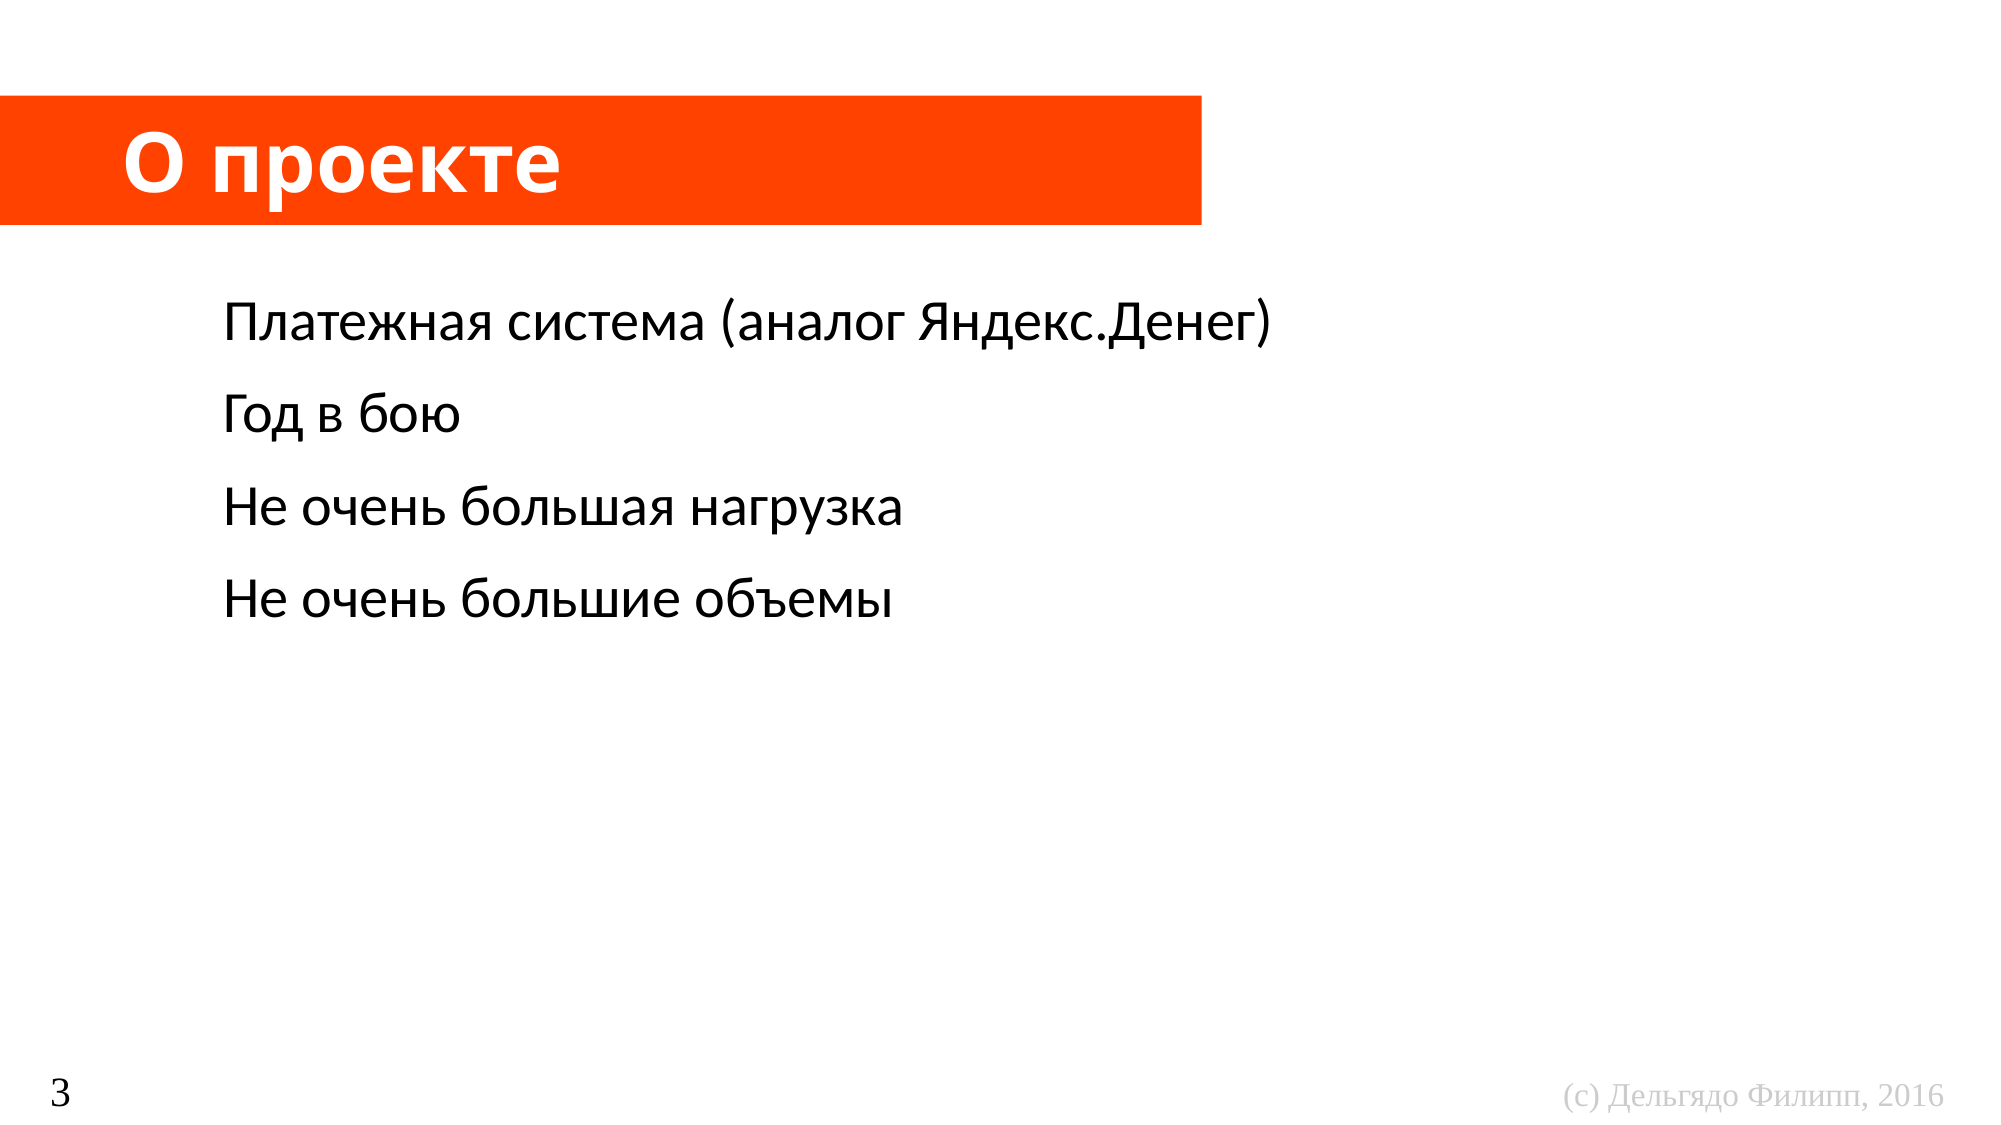

# О проекте
Платежная система (аналог Яндекс.Денег)
Год в бою
Не очень большая нагрузка
Не очень большие объемы
3
(c) Дельгядо Филипп, 2016